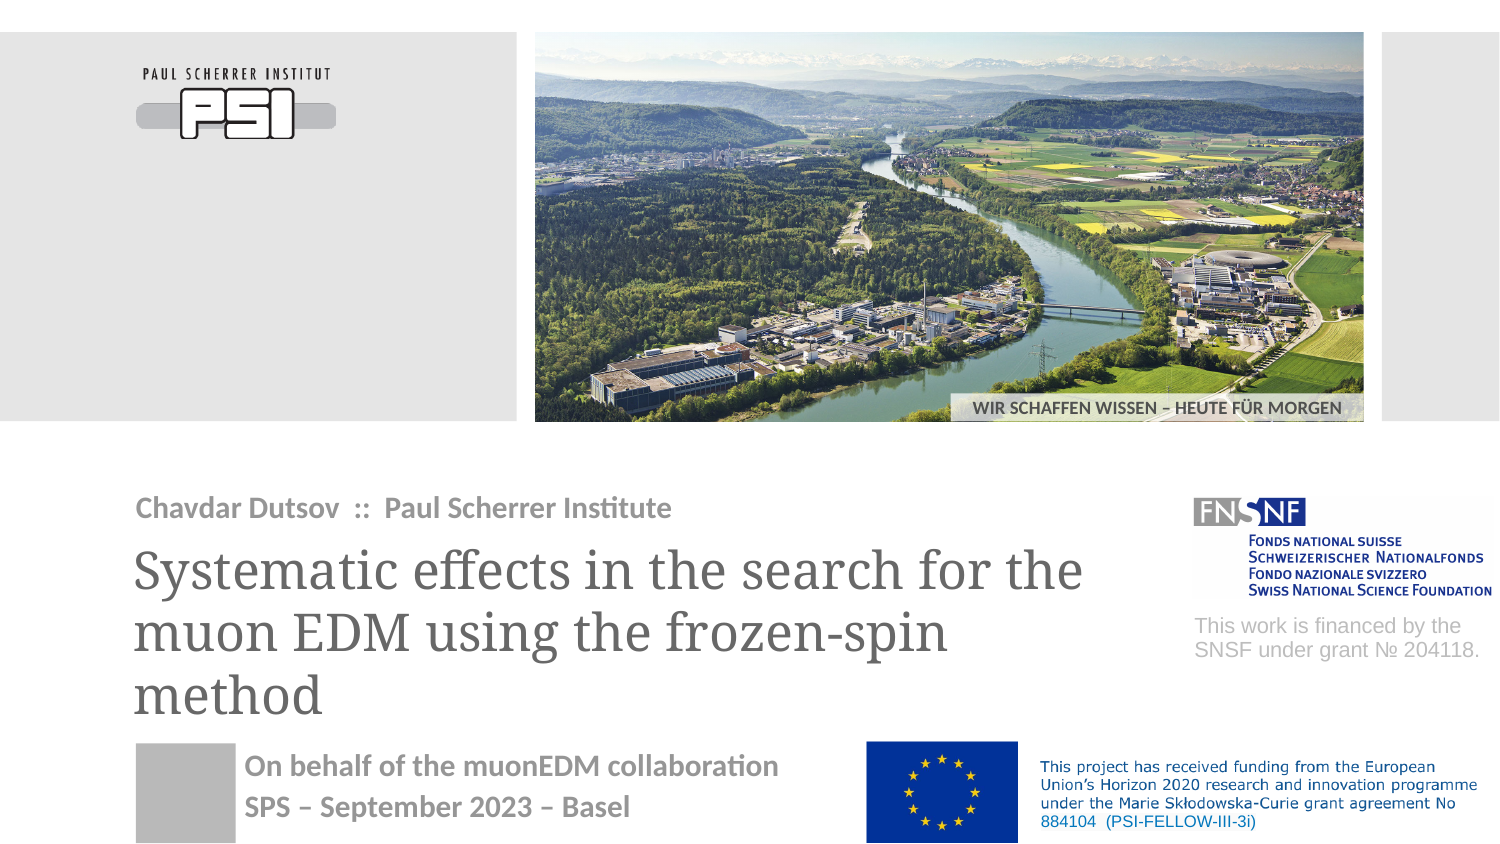

Chavdar Dutsov :: Paul Scherrer Institute
# Systematic effects in the search for the muon EDM using the frozen-spin method
This work is financed by the SNSF under grant № 204118.
On behalf of the muonEDM collaboration
SPS – September 2023 – Basel
884104 (PSI-FELLOW-III-3i)